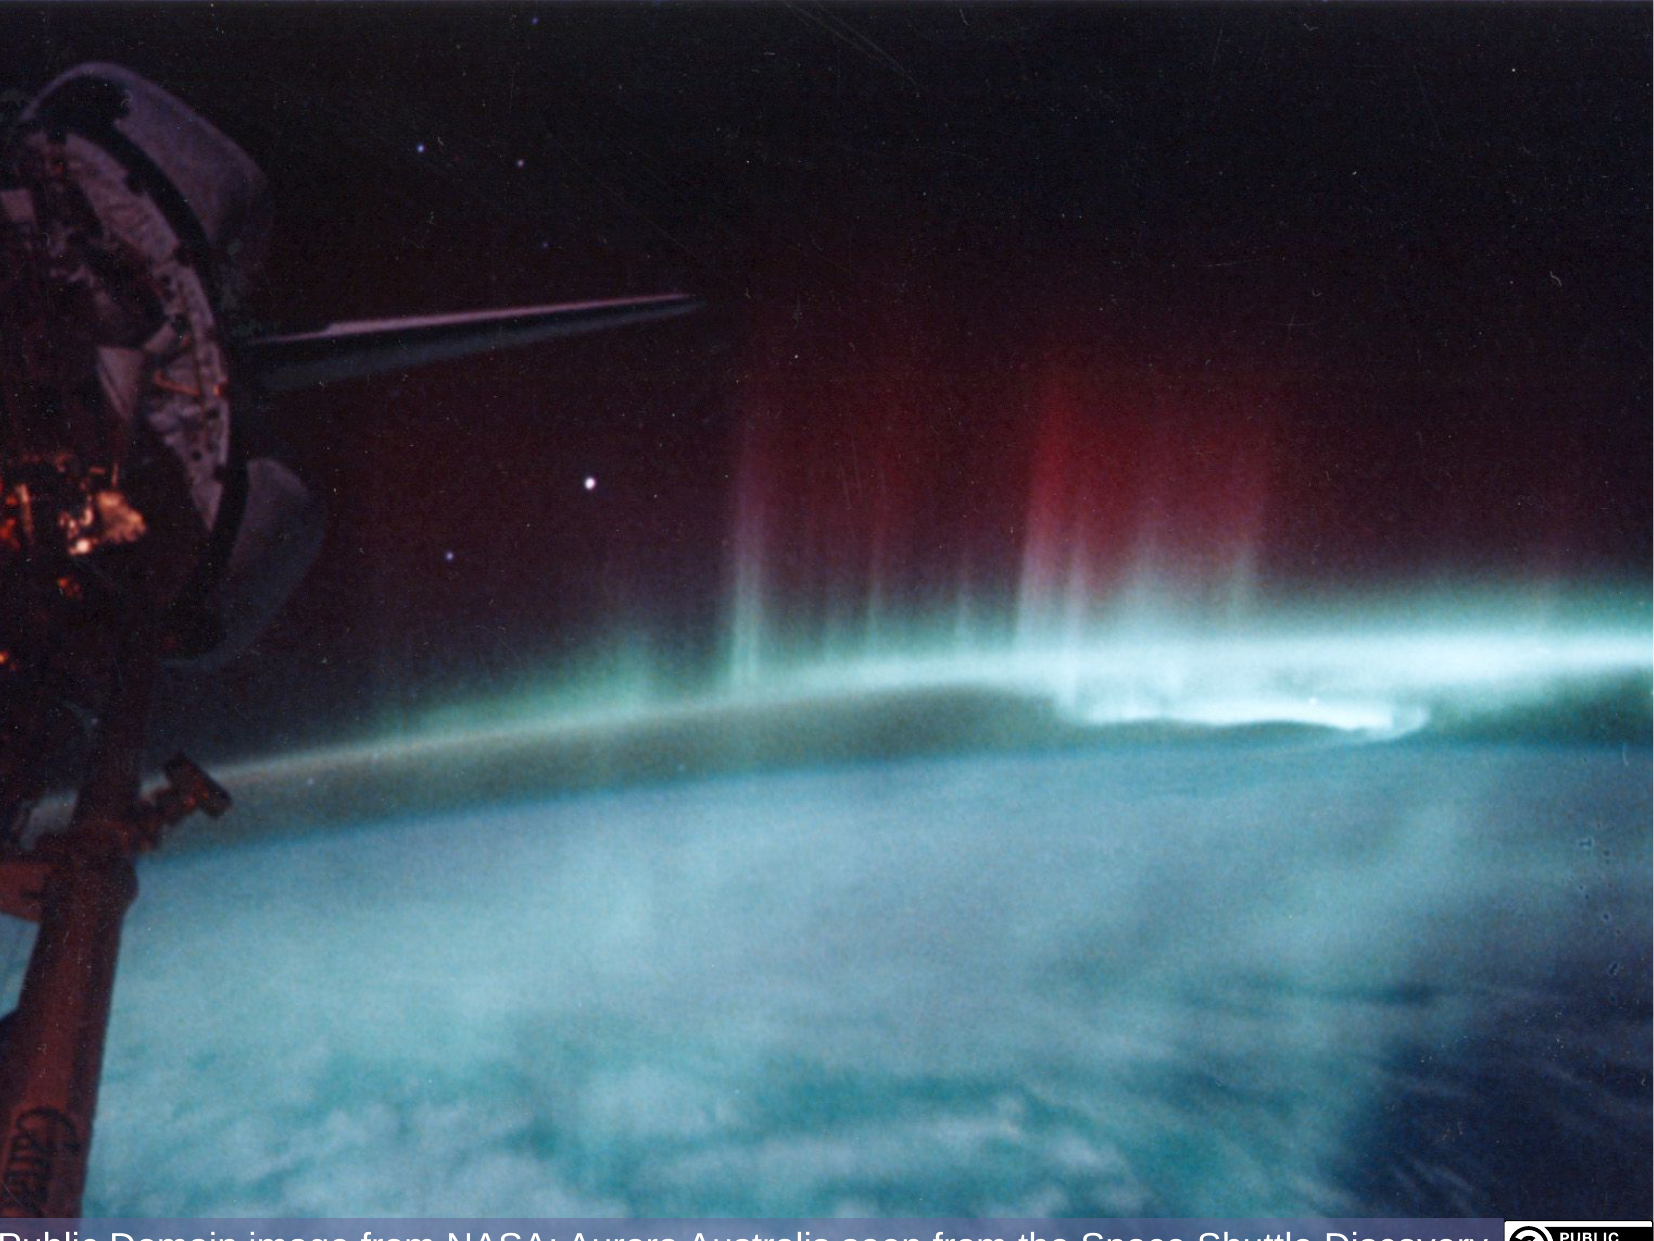

Public Domain image from NASA: Aurora Australis seen from the Space Shuttle Discovery